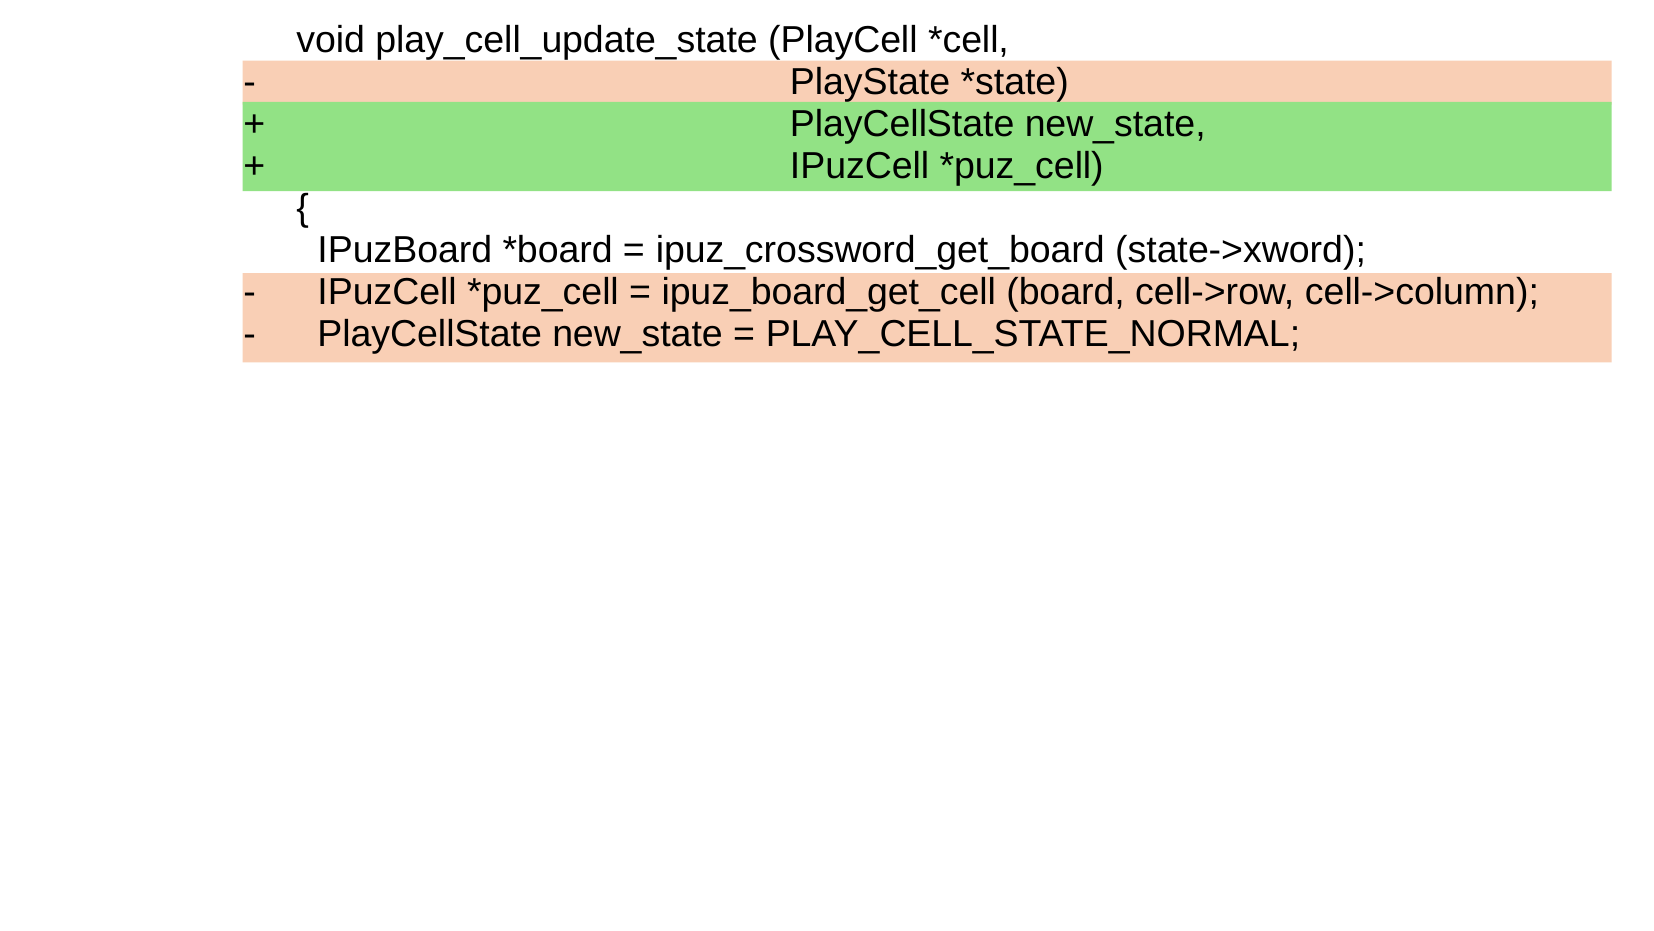

void play_cell_update_state (PlayCell *cell,
 PlayState *state)
 PlayCellState new_state,
 IPuzCell *puz_cell)
{
 IPuzBoard *board = ipuz_crossword_get_board (state->xword);
 IPuzCell *puz_cell = ipuz_board_get_cell (board, cell->row, cell->column);
 PlayCellState new_state = PLAY_CELL_STATE_NORMAL;
-
+
+
-
-